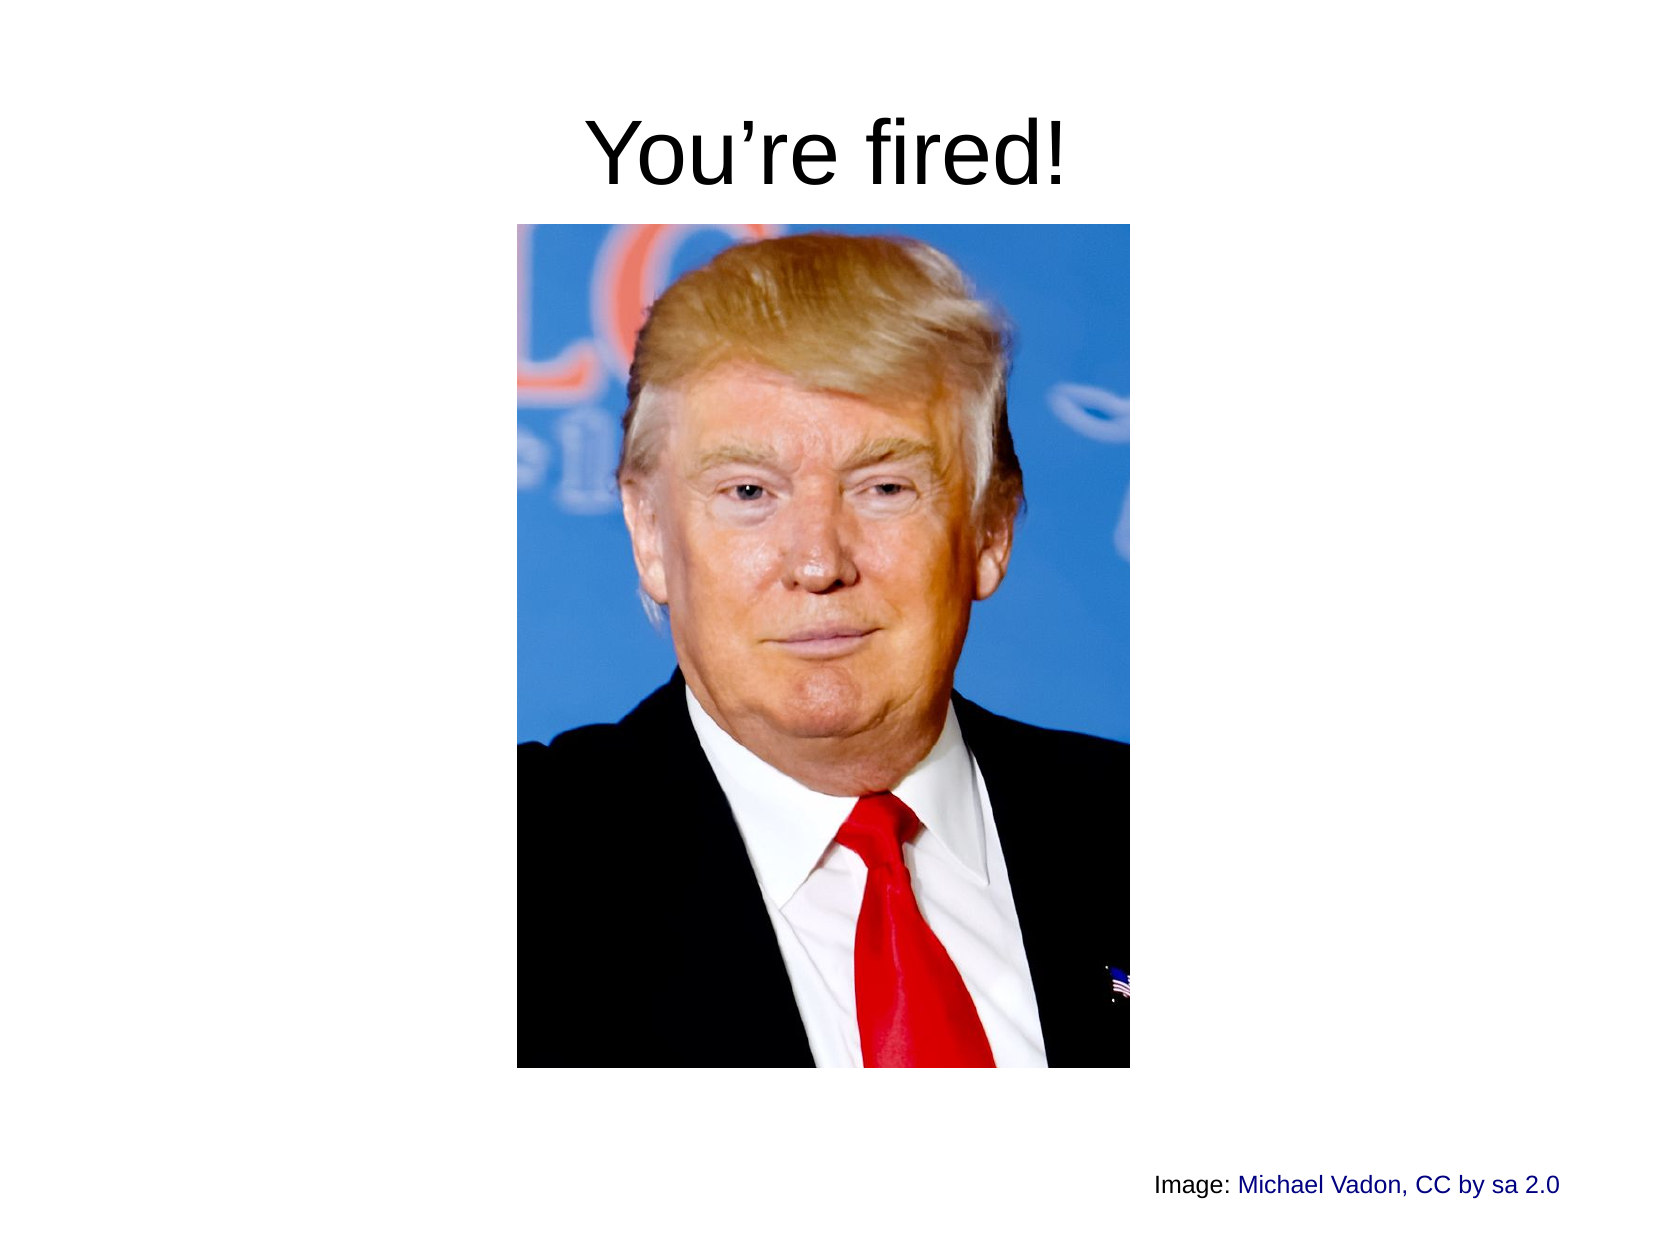

# You’re fired!
Image: Michael Vadon, CC by sa 2.0